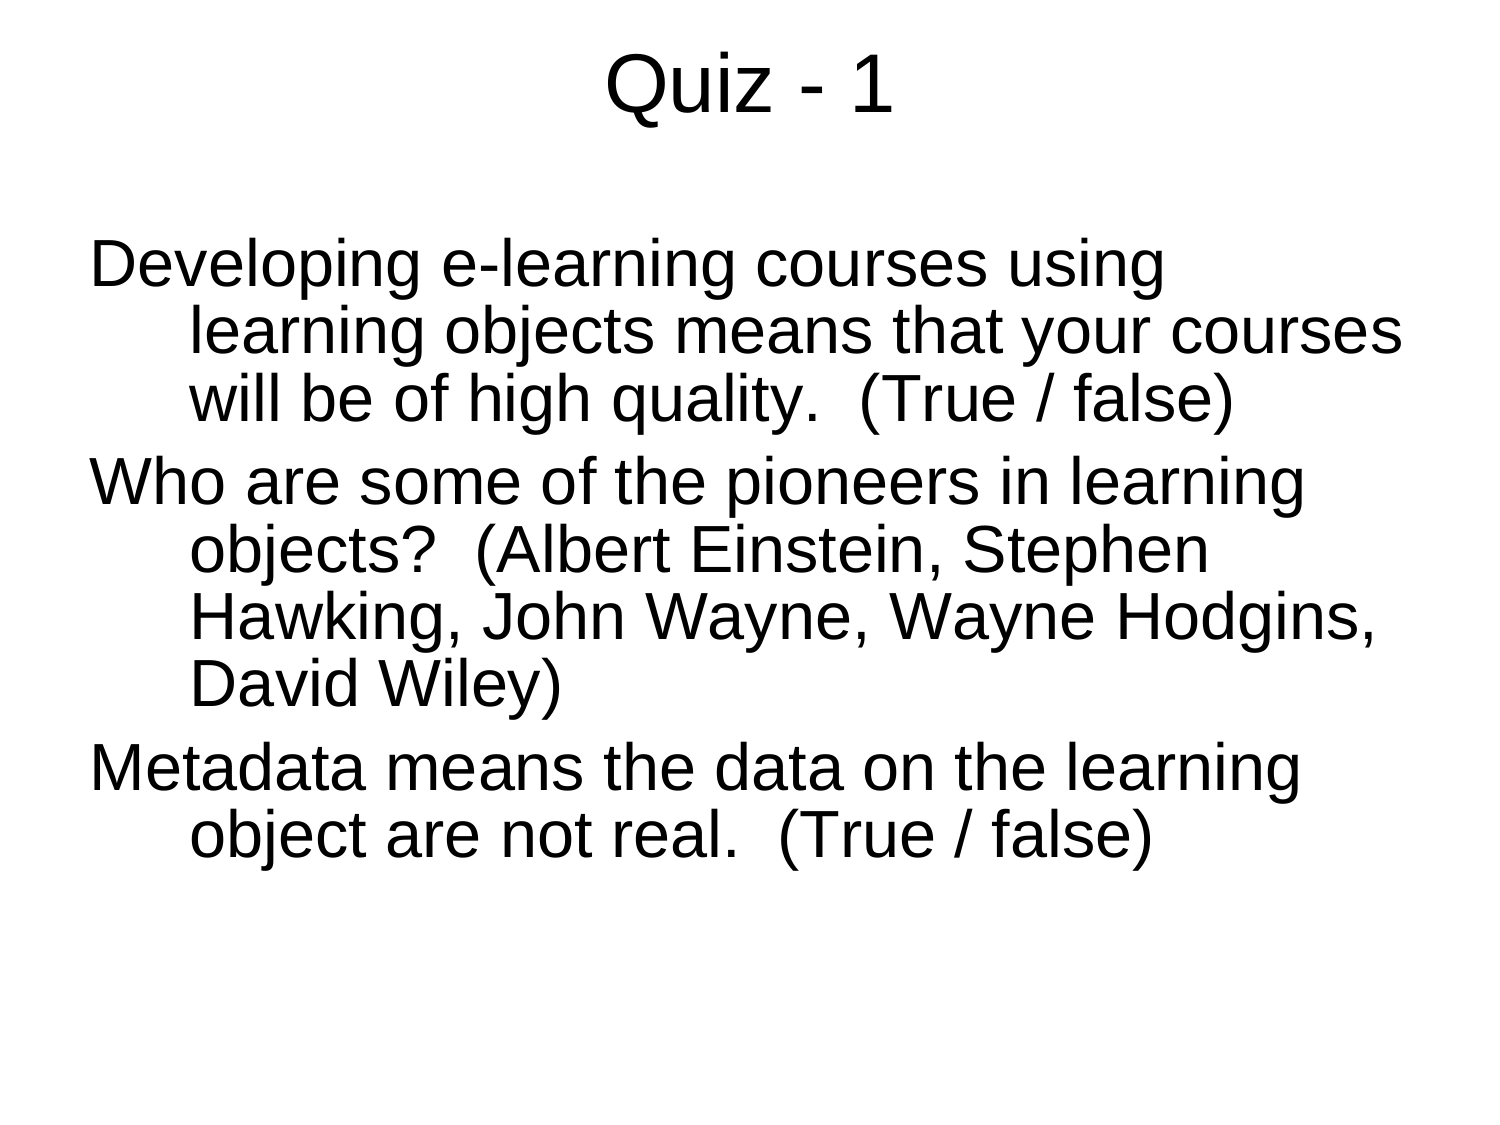

# Quiz - 1
Developing e-learning courses using learning objects means that your courses will be of high quality. (True / false)
Who are some of the pioneers in learning objects? (Albert Einstein, Stephen Hawking, John Wayne, Wayne Hodgins, David Wiley)
Metadata means the data on the learning object are not real. (True / false)